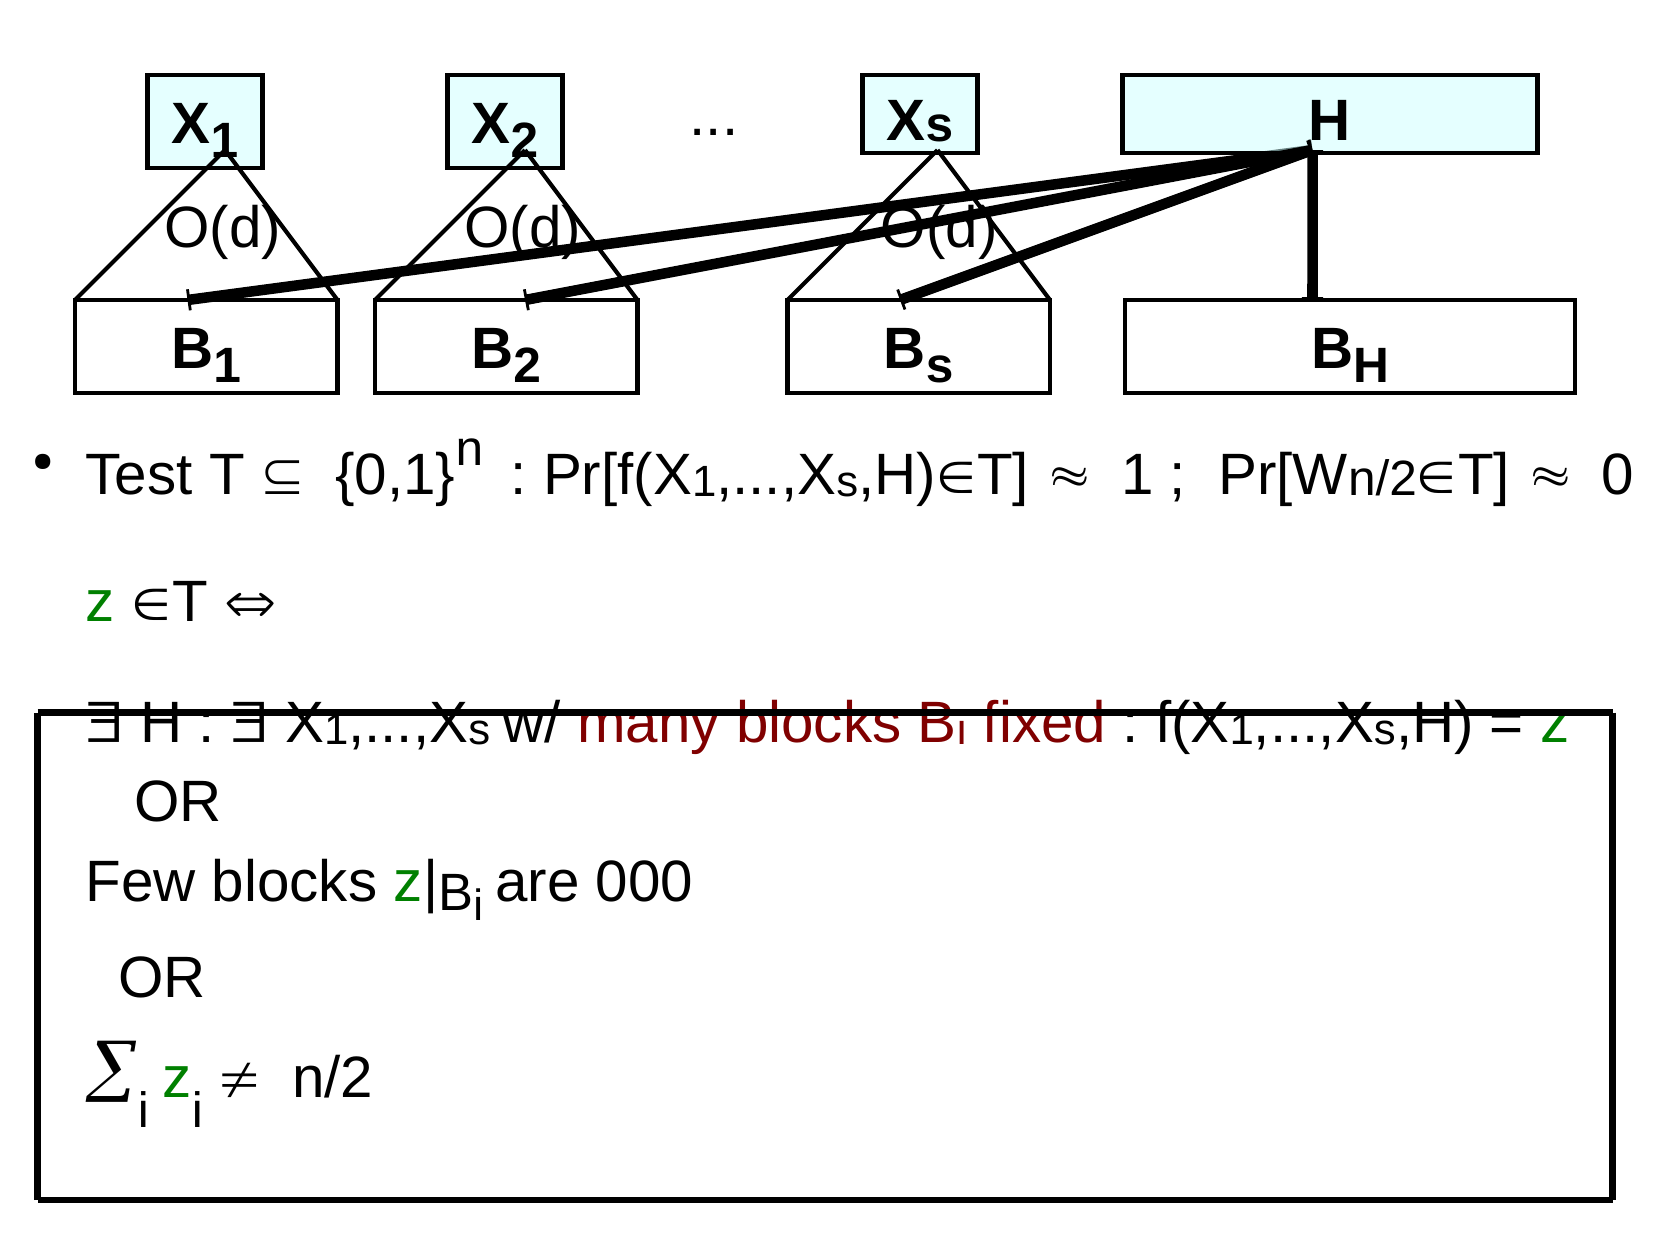

X1
X2
...
Xs
H
O(d)
O(d)
O(d)
B1
B2
Bs
BH
# Test T  {0,1}n : Pr[f(X1,...,Xs,H)T]  1 ; Pr[Wn/2T]  0
z T 
 H :  X1,...,Xs w/ many blocks Bi fixed : f(X1,...,Xs,H) = z
 OR
Few blocks z|Bi are 000
 OR
i zi  n/2